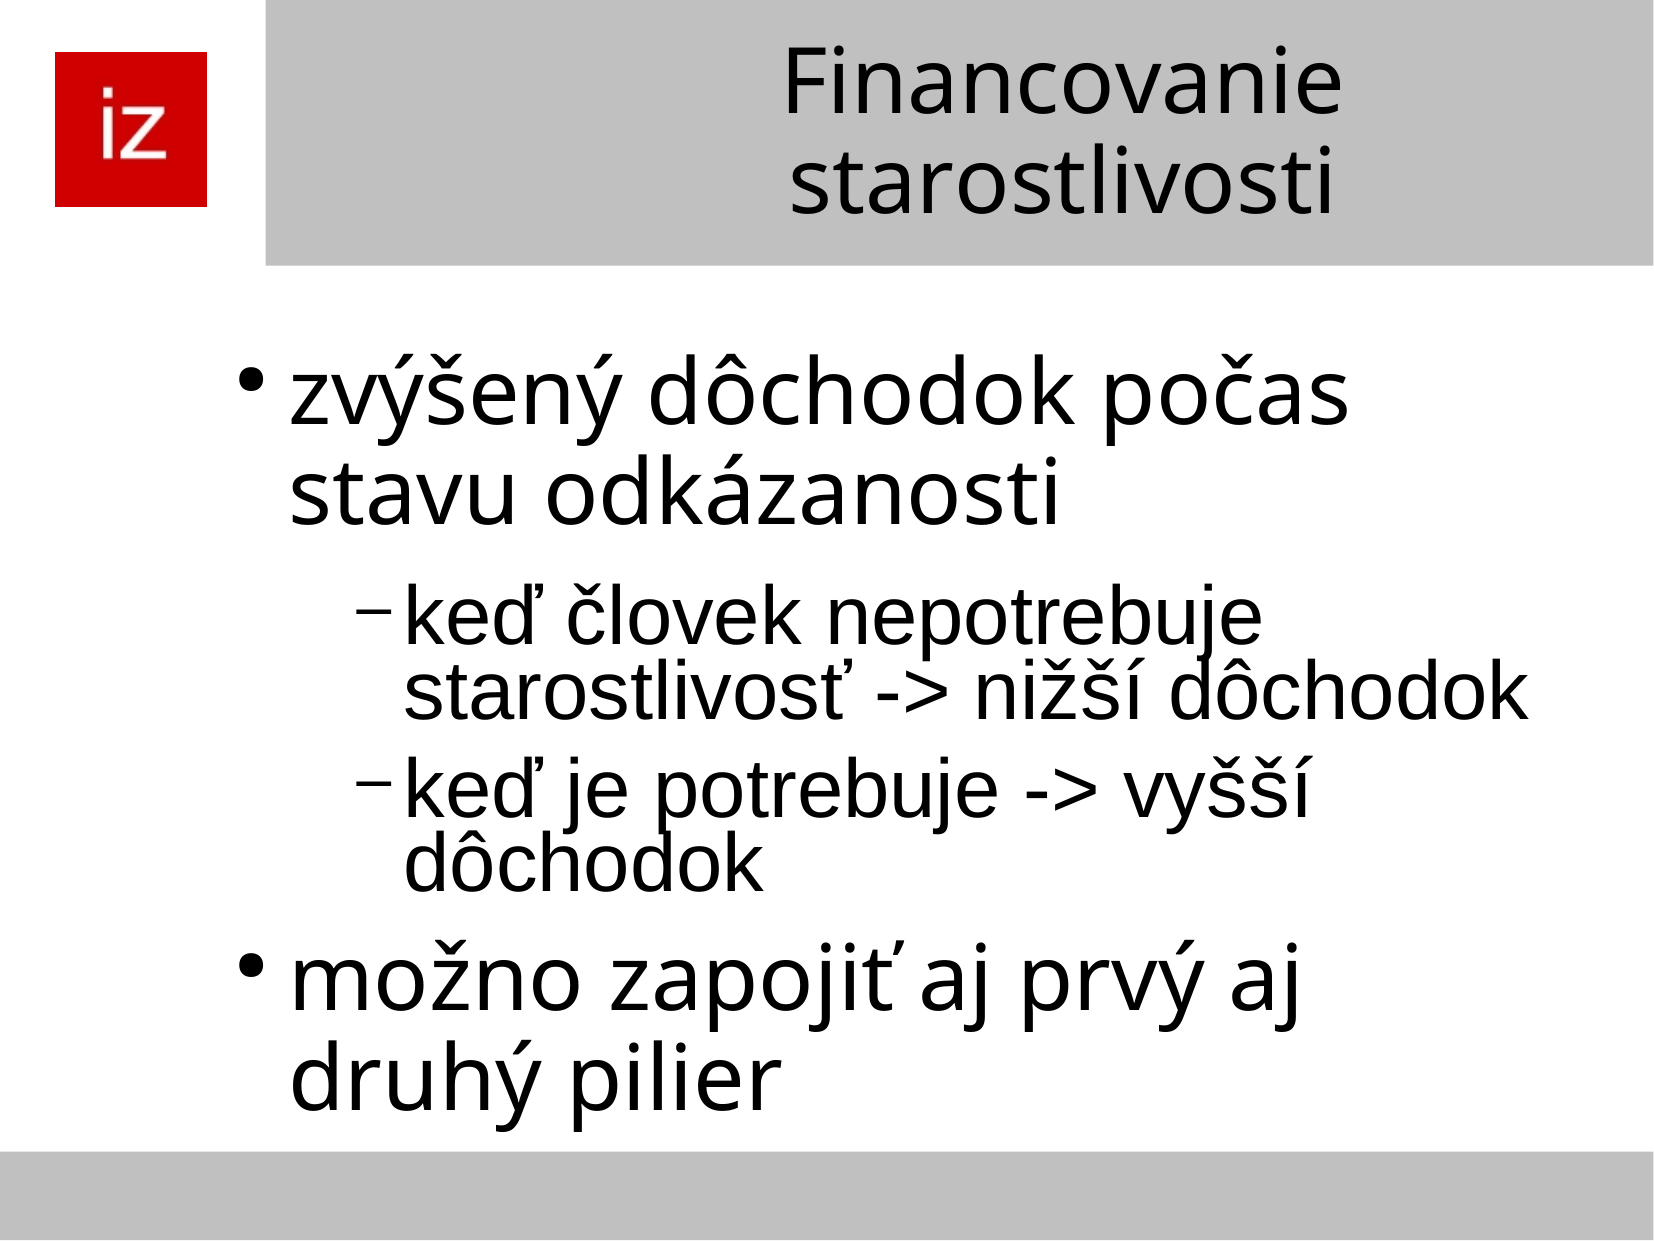

# Financovanie starostlivosti
zvýšený dôchodok počas stavu odkázanosti
keď človek nepotrebuje starostlivosť -> nižší dôchodok
keď je potrebuje -> vyšší dôchodok
možno zapojiť aj prvý aj druhý pilier